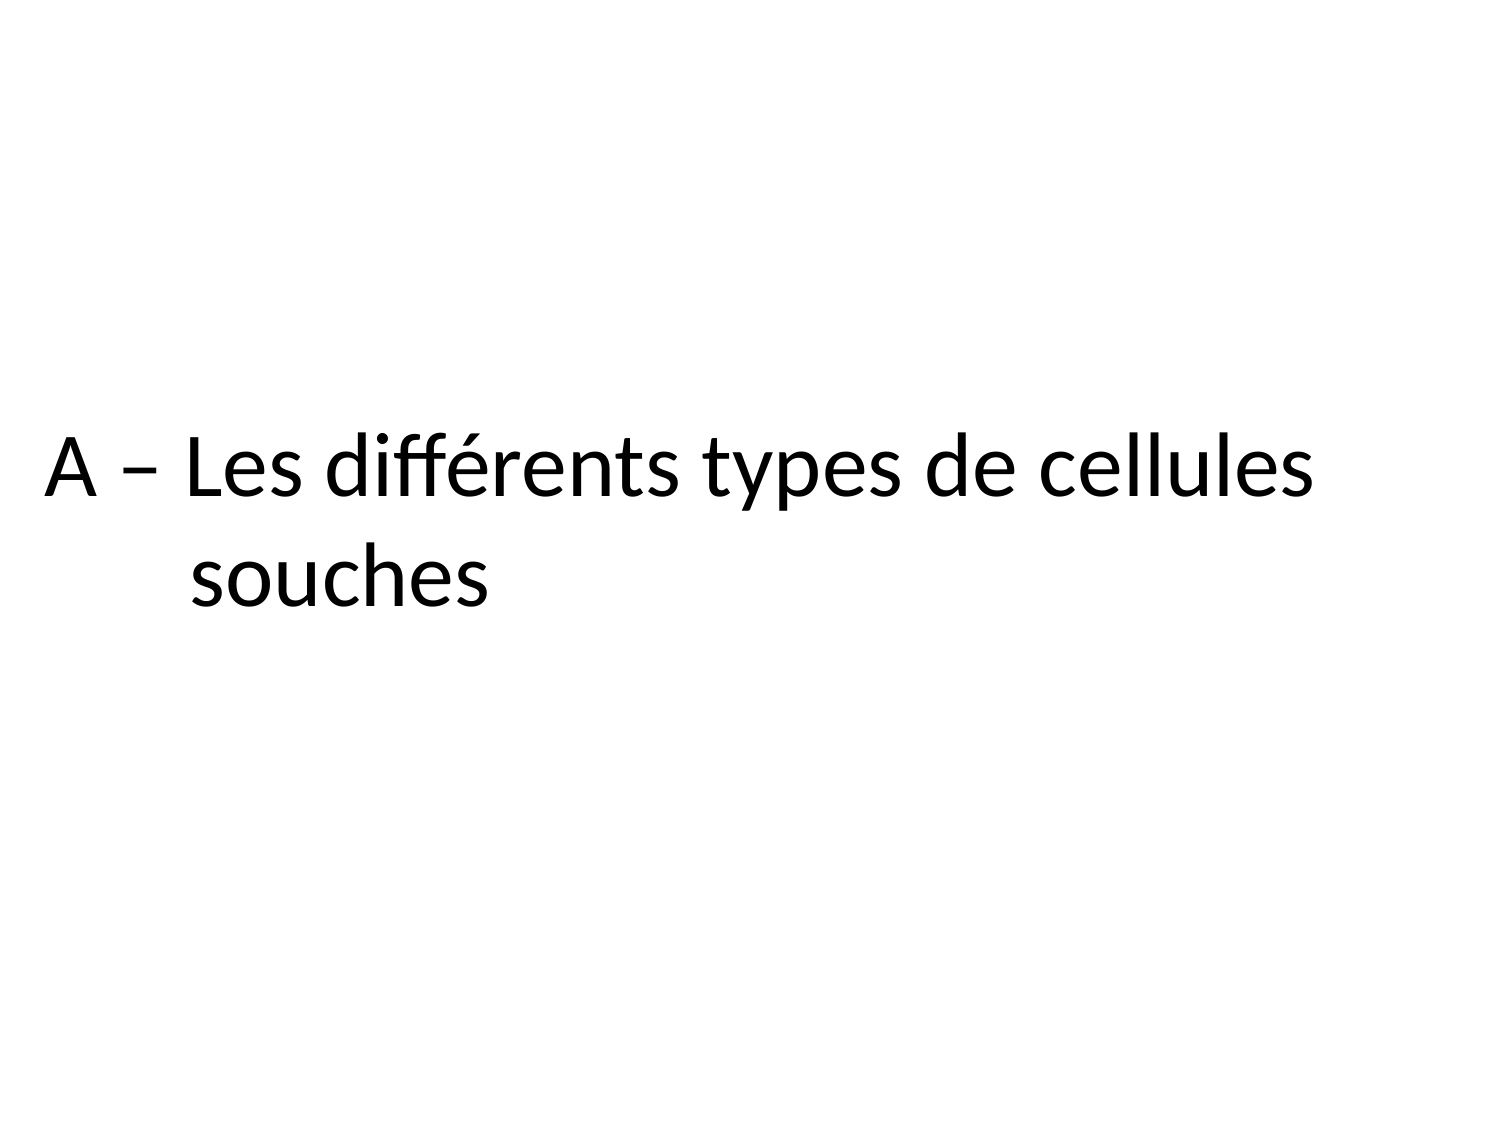

A – Les différents types de cellules
 souches